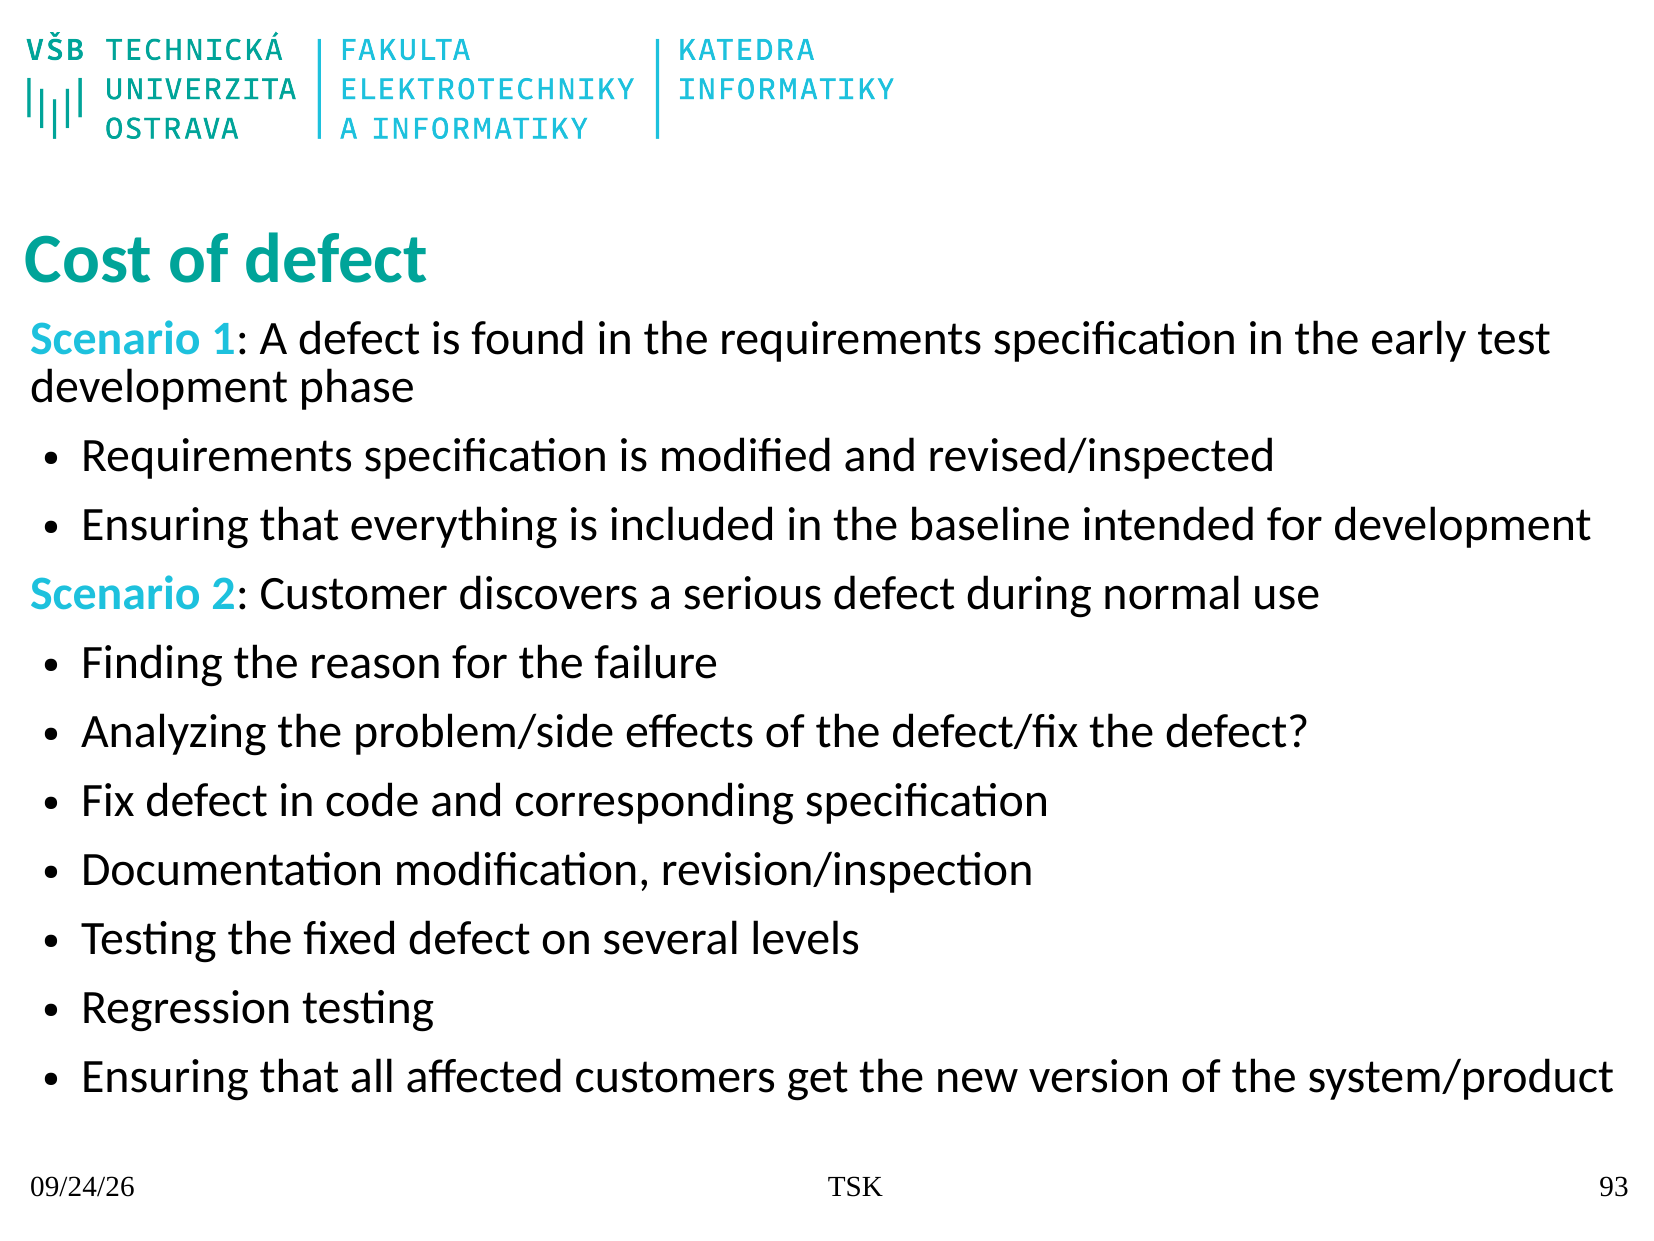

# Cost of defect
Scenario 1: A defect is found in the requirements specification in the early test development phase
Requirements specification is modified and revised/inspected
Ensuring that everything is included in the baseline intended for development
Scenario 2: Customer discovers a serious defect during normal use
Finding the reason for the failure
Analyzing the problem/side effects of the defect/fix the defect?
Fix defect in code and corresponding specification
Documentation modification, revision/inspection
Testing the fixed defect on several levels
Regression testing
Ensuring that all affected customers get the new version of the system/product
TSK
93